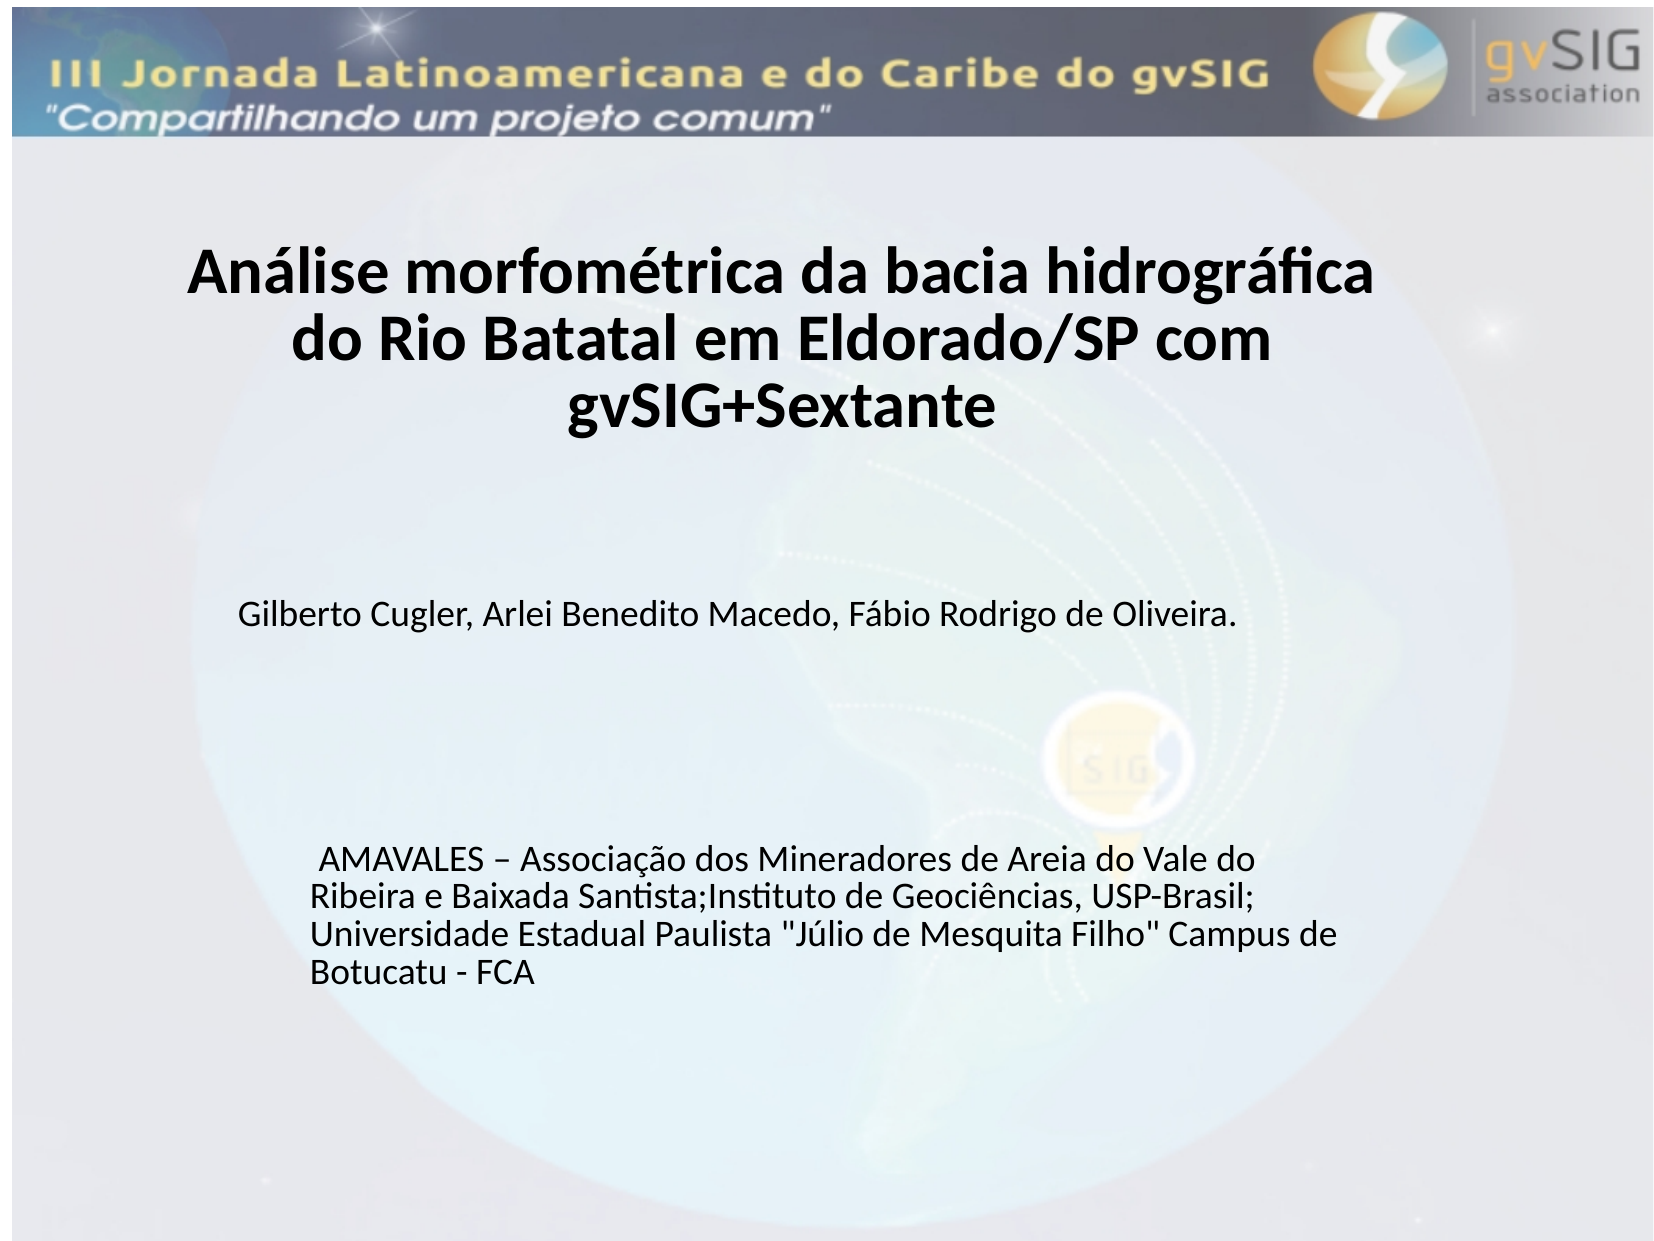

Análise morfométrica da bacia hidrográfica do Rio Batatal em Eldorado/SP com gvSIG+Sextante
Gilberto Cugler, Arlei Benedito Macedo, Fábio Rodrigo de Oliveira.
 AMAVALES – Associação dos Mineradores de Areia do Vale do Ribeira e Baixada Santista;Instituto de Geociências, USP-Brasil; Universidade Estadual Paulista "Júlio de Mesquita Filho" Campus de Botucatu - FCA